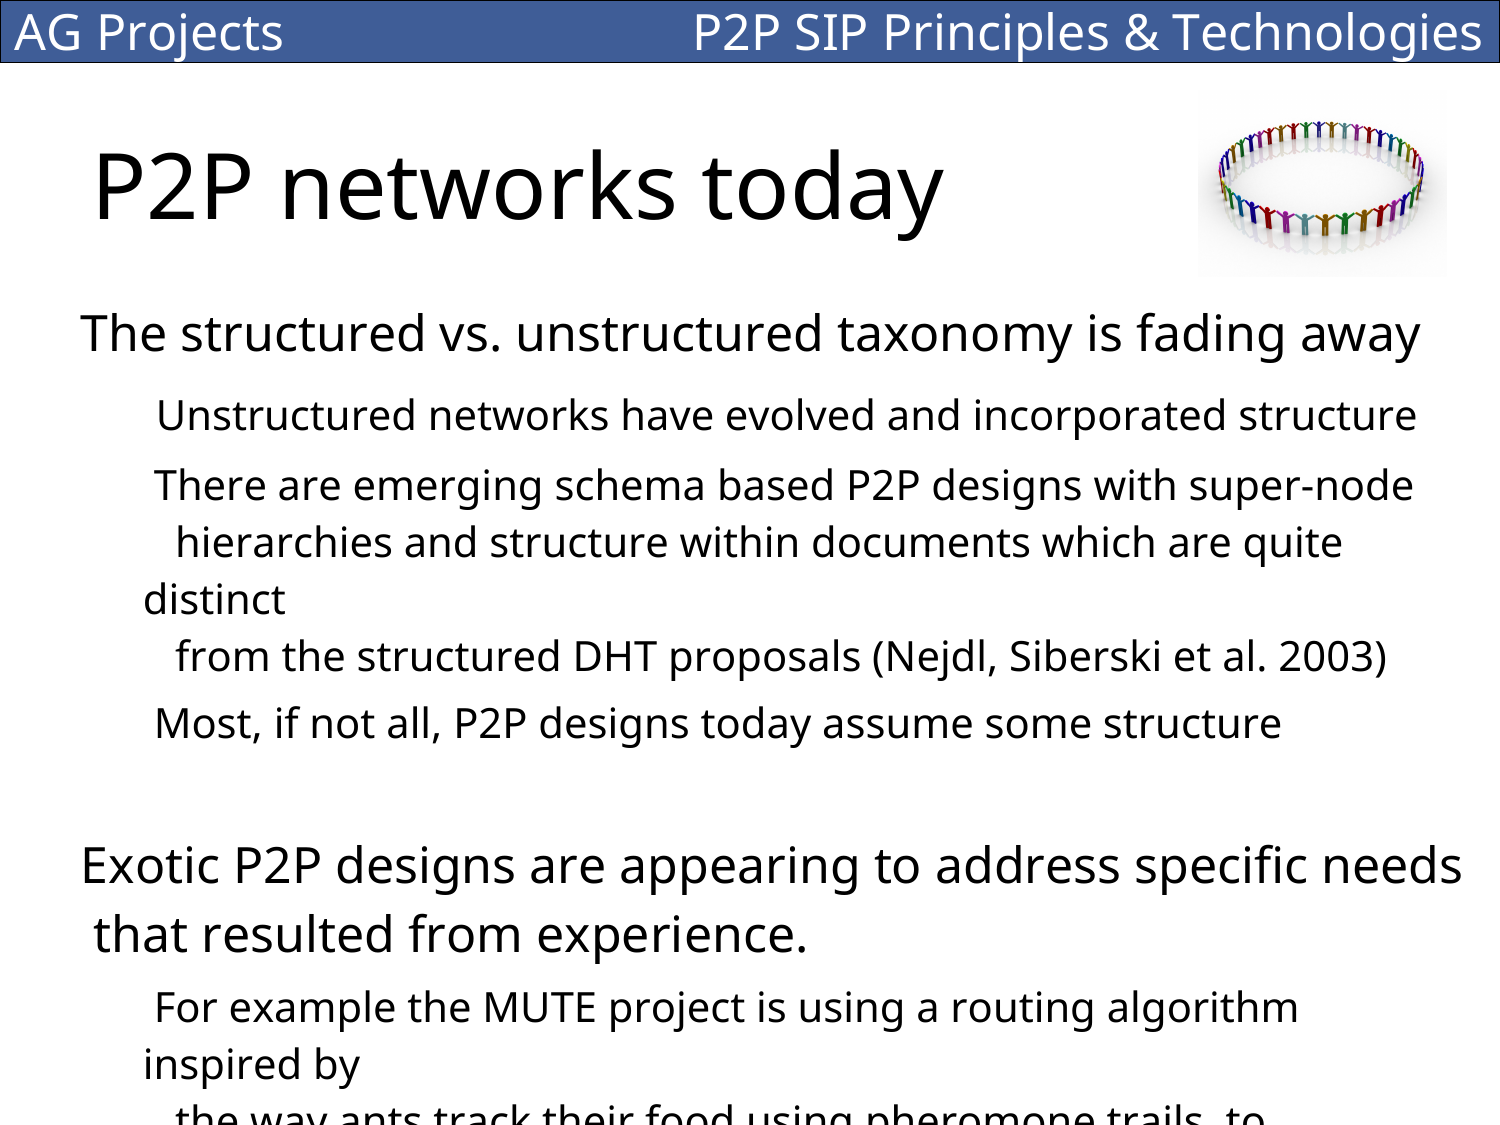

P2P networks today
 The structured vs. unstructured taxonomy is fading away
 Unstructured networks have evolved and incorporated structure
 There are emerging schema based P2P designs with super-node
 hierarchies and structure within documents which are quite distinct
 from the structured DHT proposals (Nejdl, Siberski et al. 2003)
 Most, if not all, P2P designs today assume some structure
 Exotic P2P designs are appearing to address specific needs
 that resulted from experience.
 For example the MUTE project is using a routing algorithm inspired by
 the way ants track their food using pheromone trails, to implement a
 file sharing P2P network with complete anonymity.
 http://mute-net.sourceforge.net